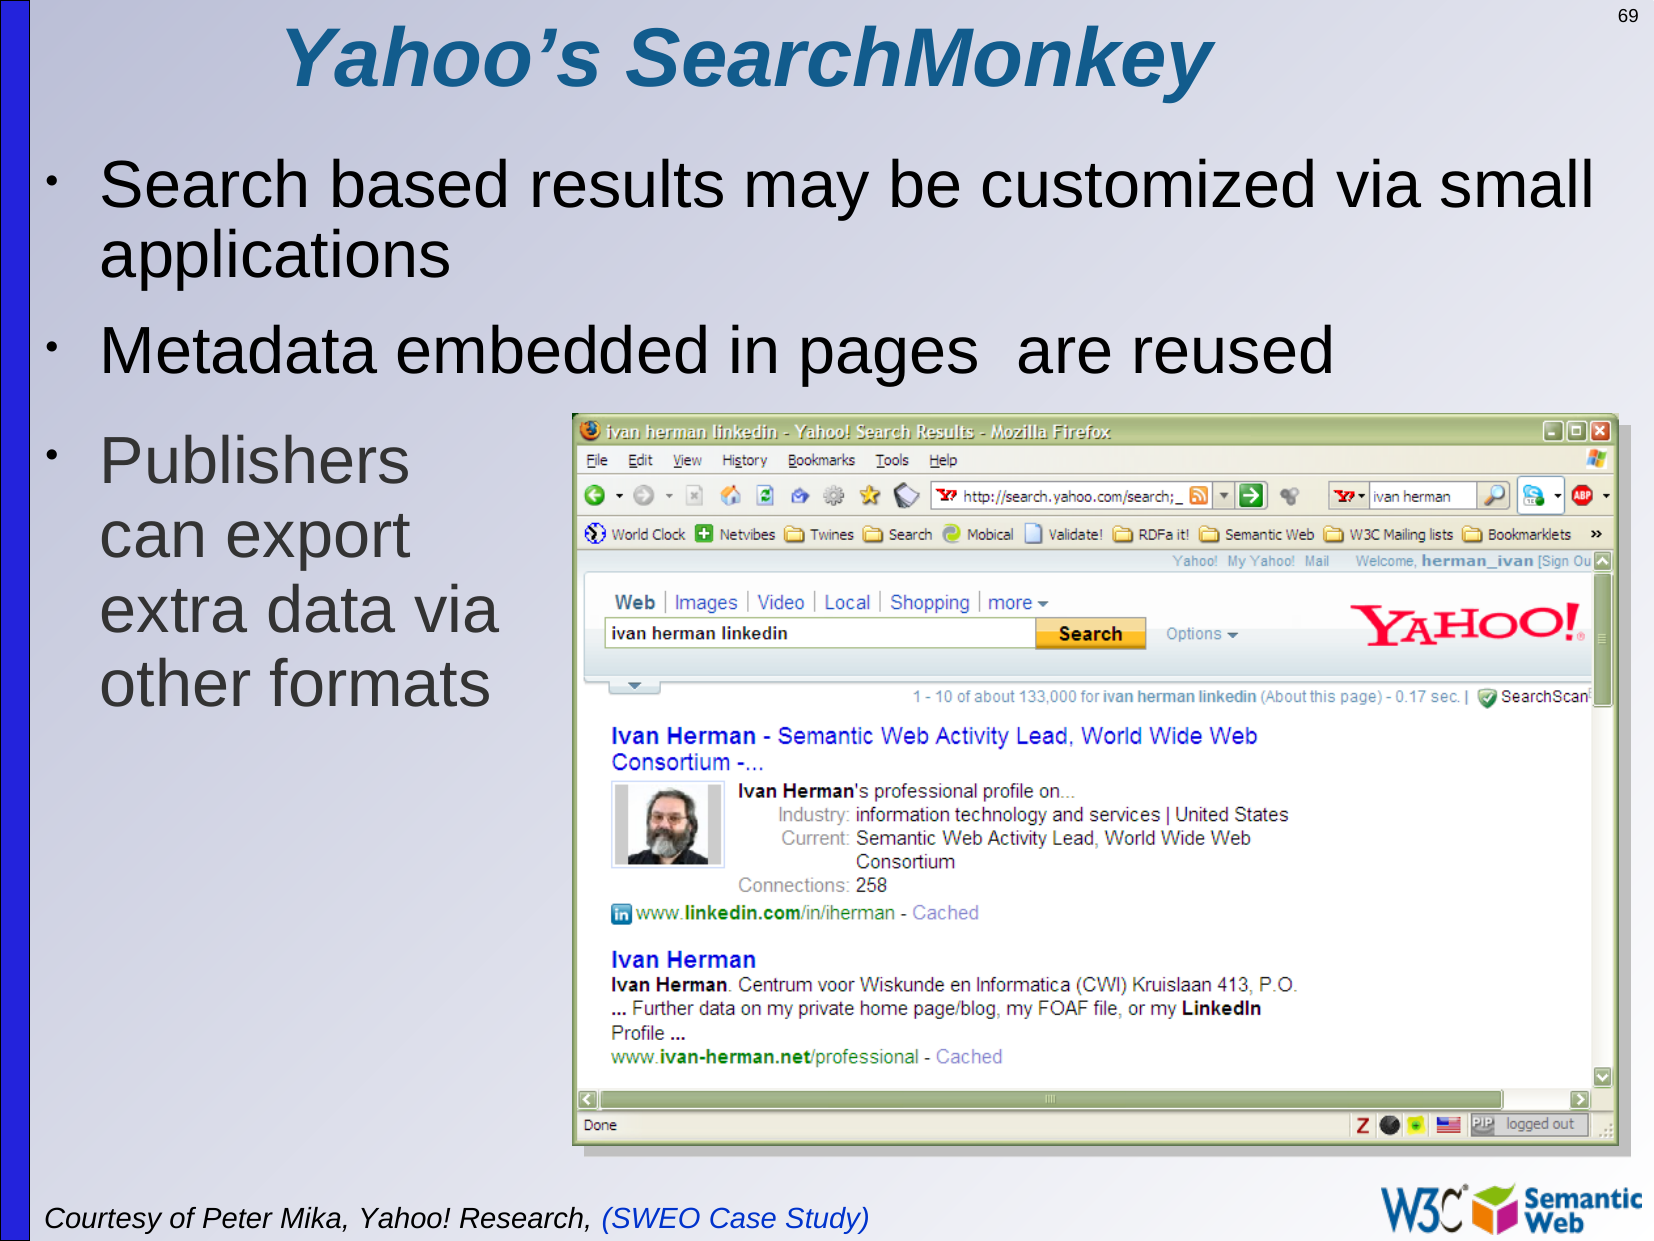

# Yahoo’s SearchMonkey
Search based results may be customized via small applications
Metadata embedded in pages are reused
Publishers can export extra data via other formats
Courtesy of Peter Mika, Yahoo! Research, (SWEO Case Study)